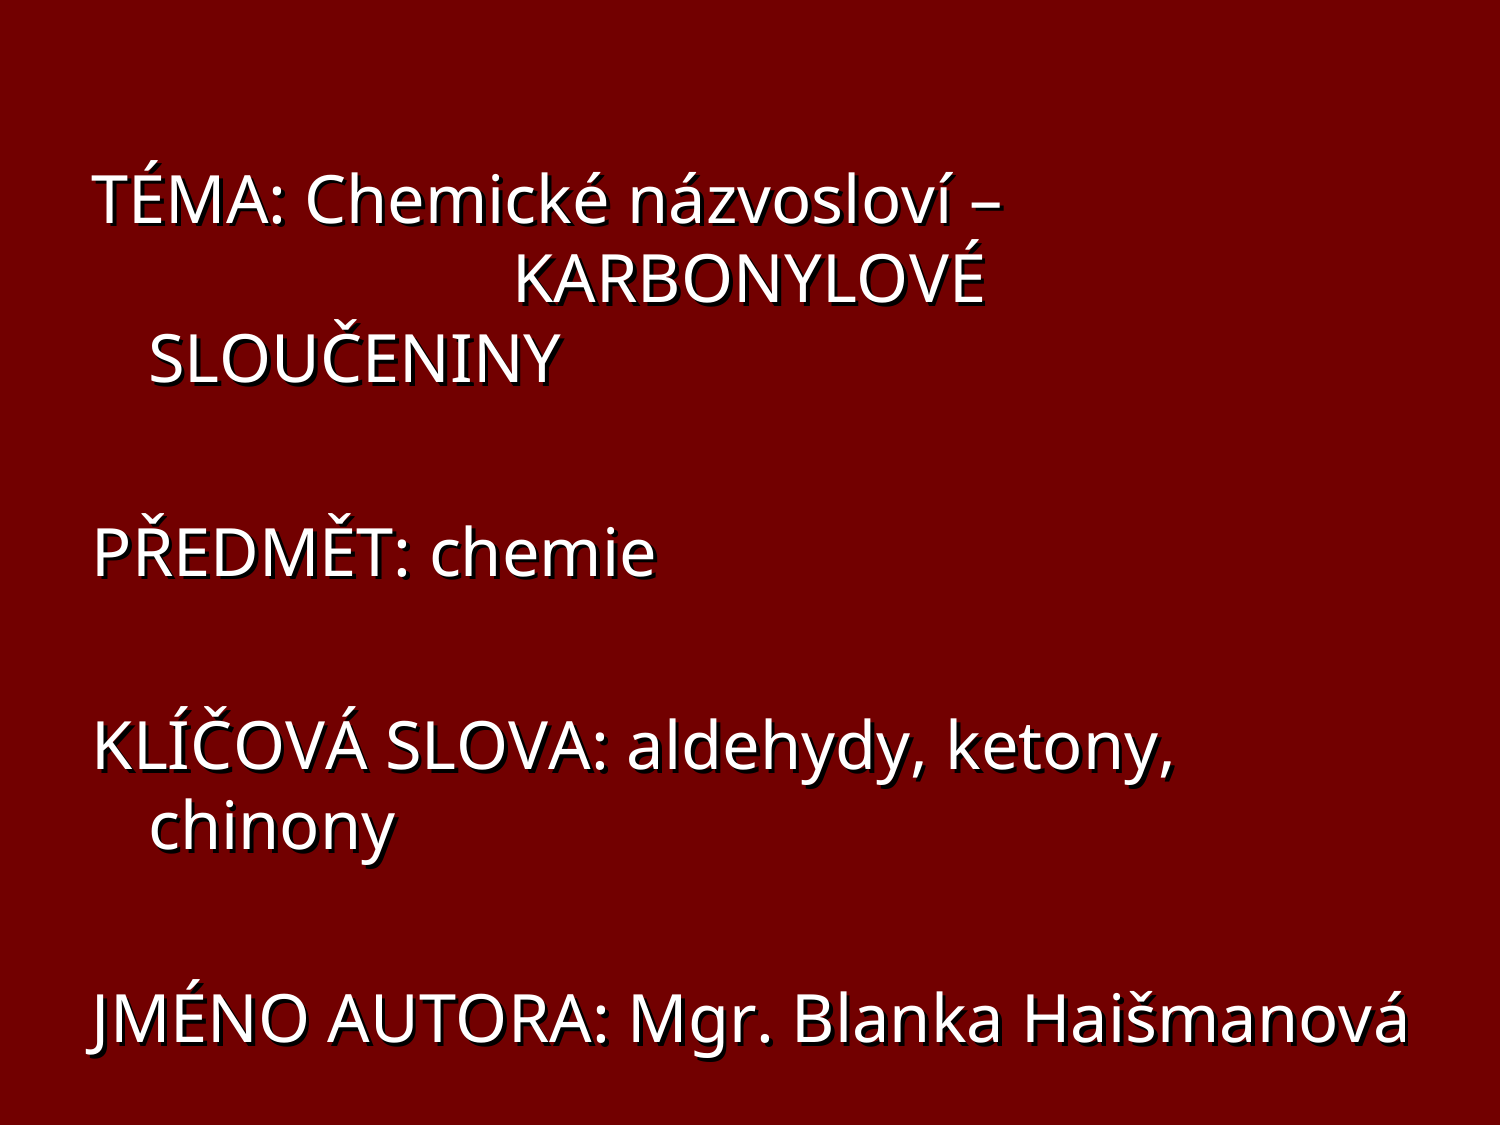

# TÉMA: Chemické názvosloví – 				 KARBONYLOVÉ SLOUČENINY
PŘEDMĚT: chemie
KLÍČOVÁ SLOVA: aldehydy, ketony, chinony
JMÉNO AUTORA: Mgr. Blanka Haišmanová